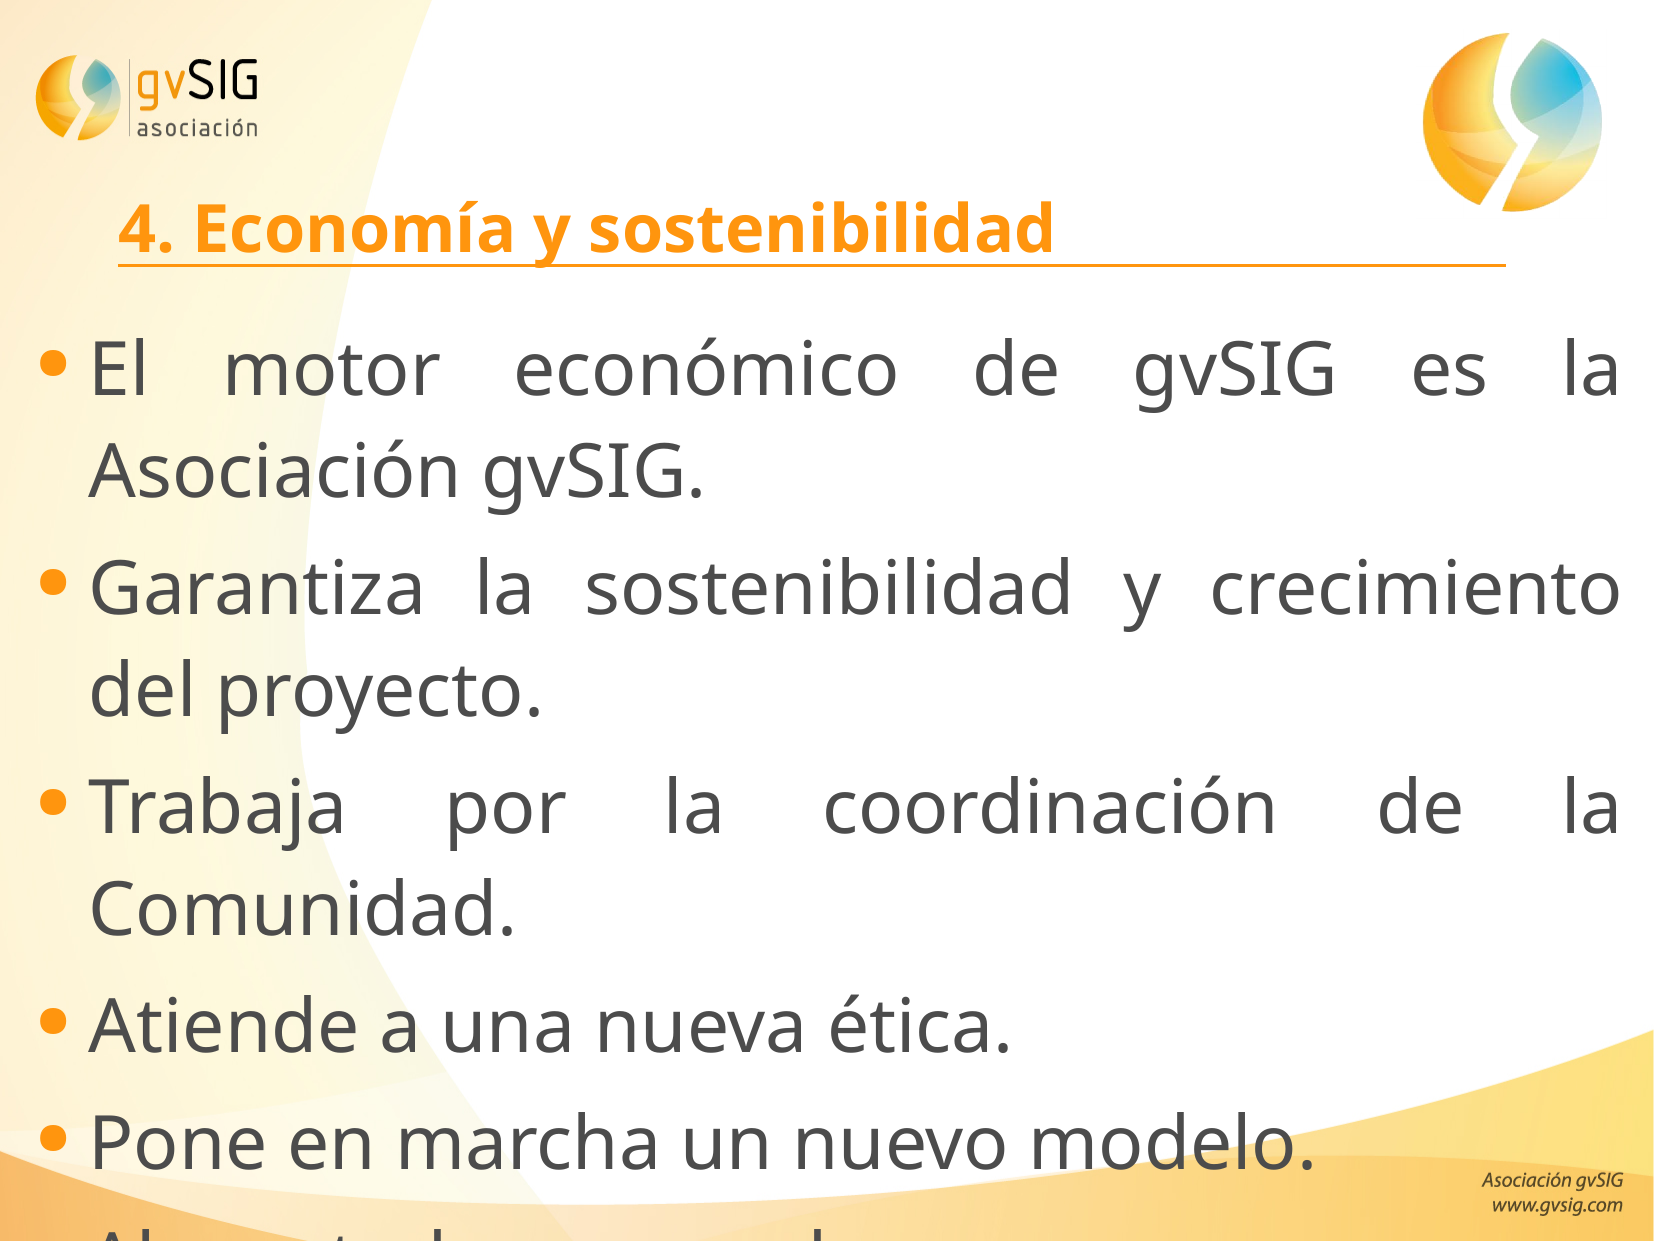

# 4. Economía y sostenibilidad
El motor económico de gvSIG es la Asociación gvSIG.
Garantiza la sostenibilidad y crecimiento del proyecto.
Trabaja por la coordinación de la Comunidad.
Atiende a una nueva ética.
Pone en marcha un nuevo modelo.
Al que todos se pueden sumar...